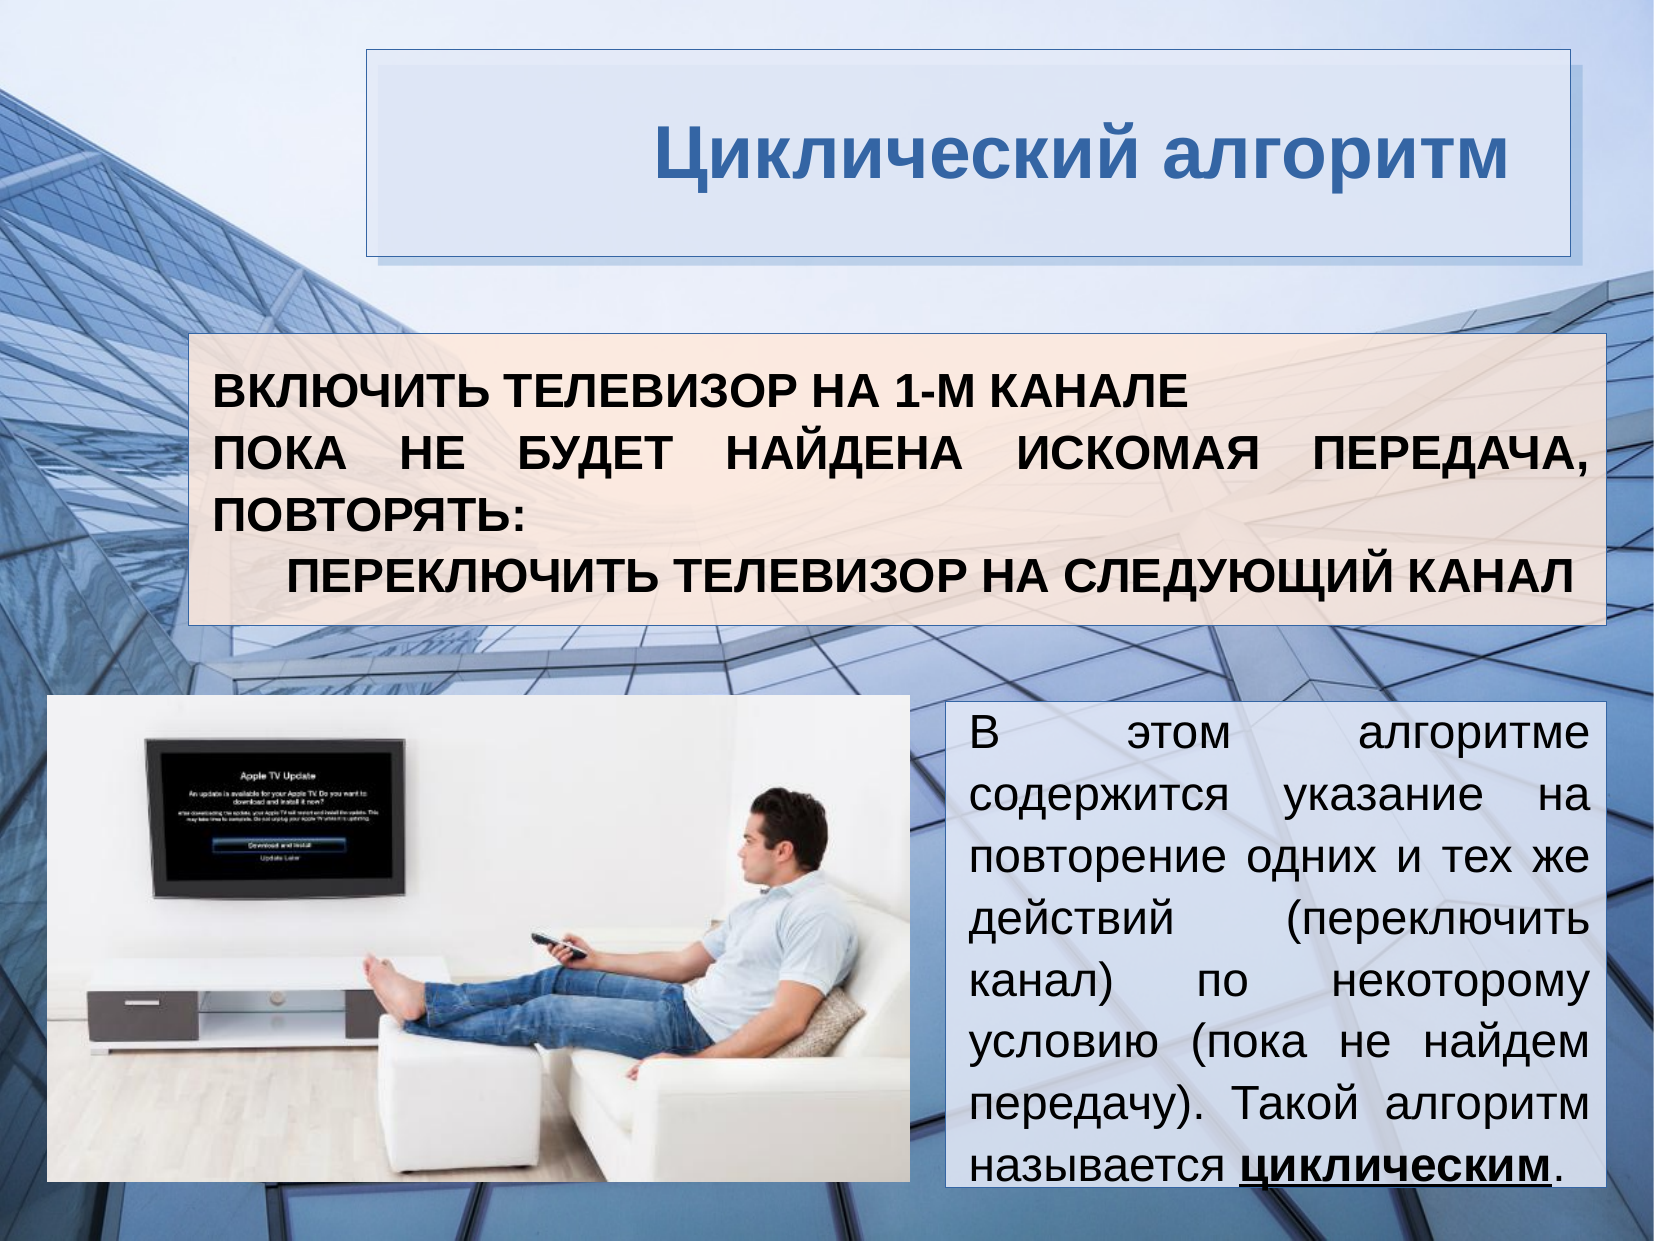

# Циклический алгоритм
ВКЛЮЧИТЬ ТЕЛЕВИЗОР НА 1-М КАНАЛЕ
ПОКА НЕ БУДЕТ НАЙДЕНА ИСКОМАЯ ПЕРЕДАЧА, ПОВТОРЯТЬ:
	ПЕРЕКЛЮЧИТЬ ТЕЛЕВИЗОР НА СЛЕДУЮЩИЙ КАНАЛ
В этом алгоритме содержится указание на повторение одних и тех же действий (переключить канал) по некоторому условию (пока не найдем передачу). Такой алгоритм называется циклическим.